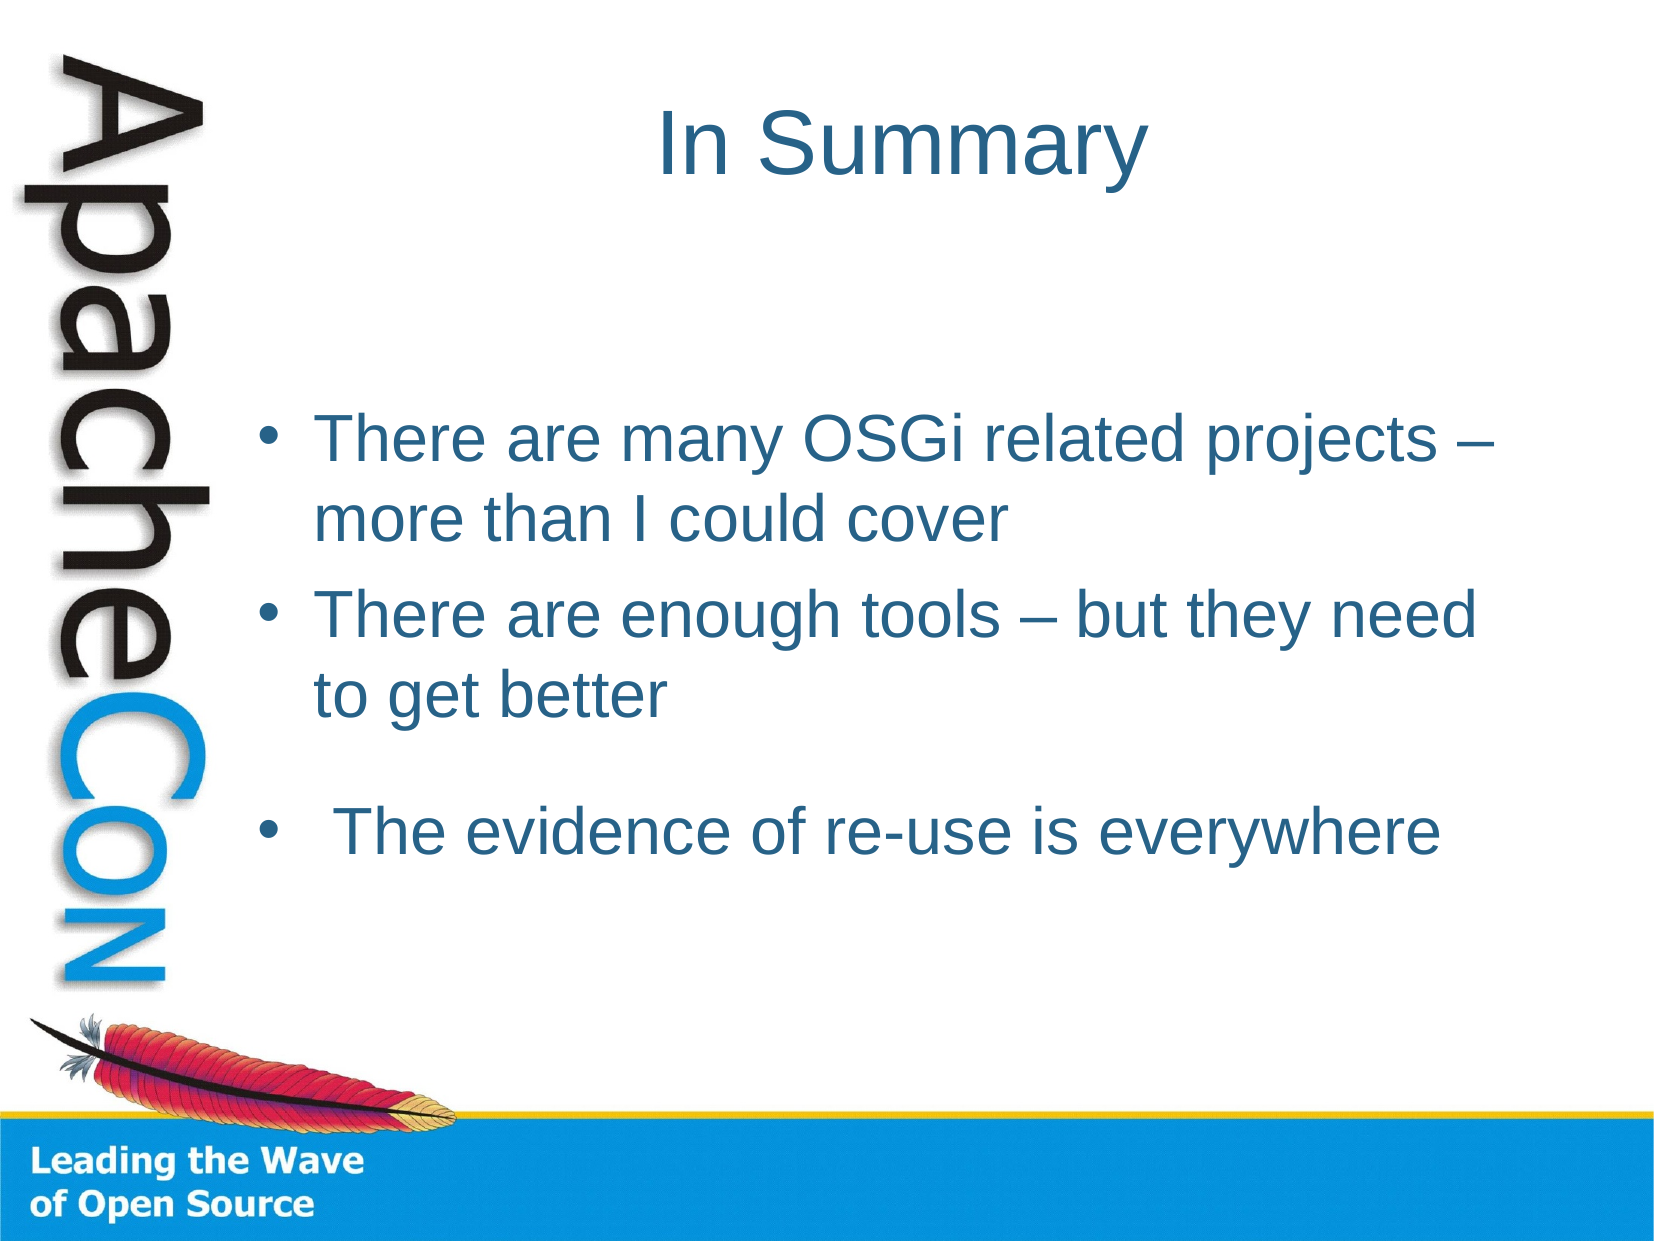

# In Summary
There are many OSGi related projects – more than I could cover
There are enough tools – but they need to get better
 The evidence of re-use is everywhere